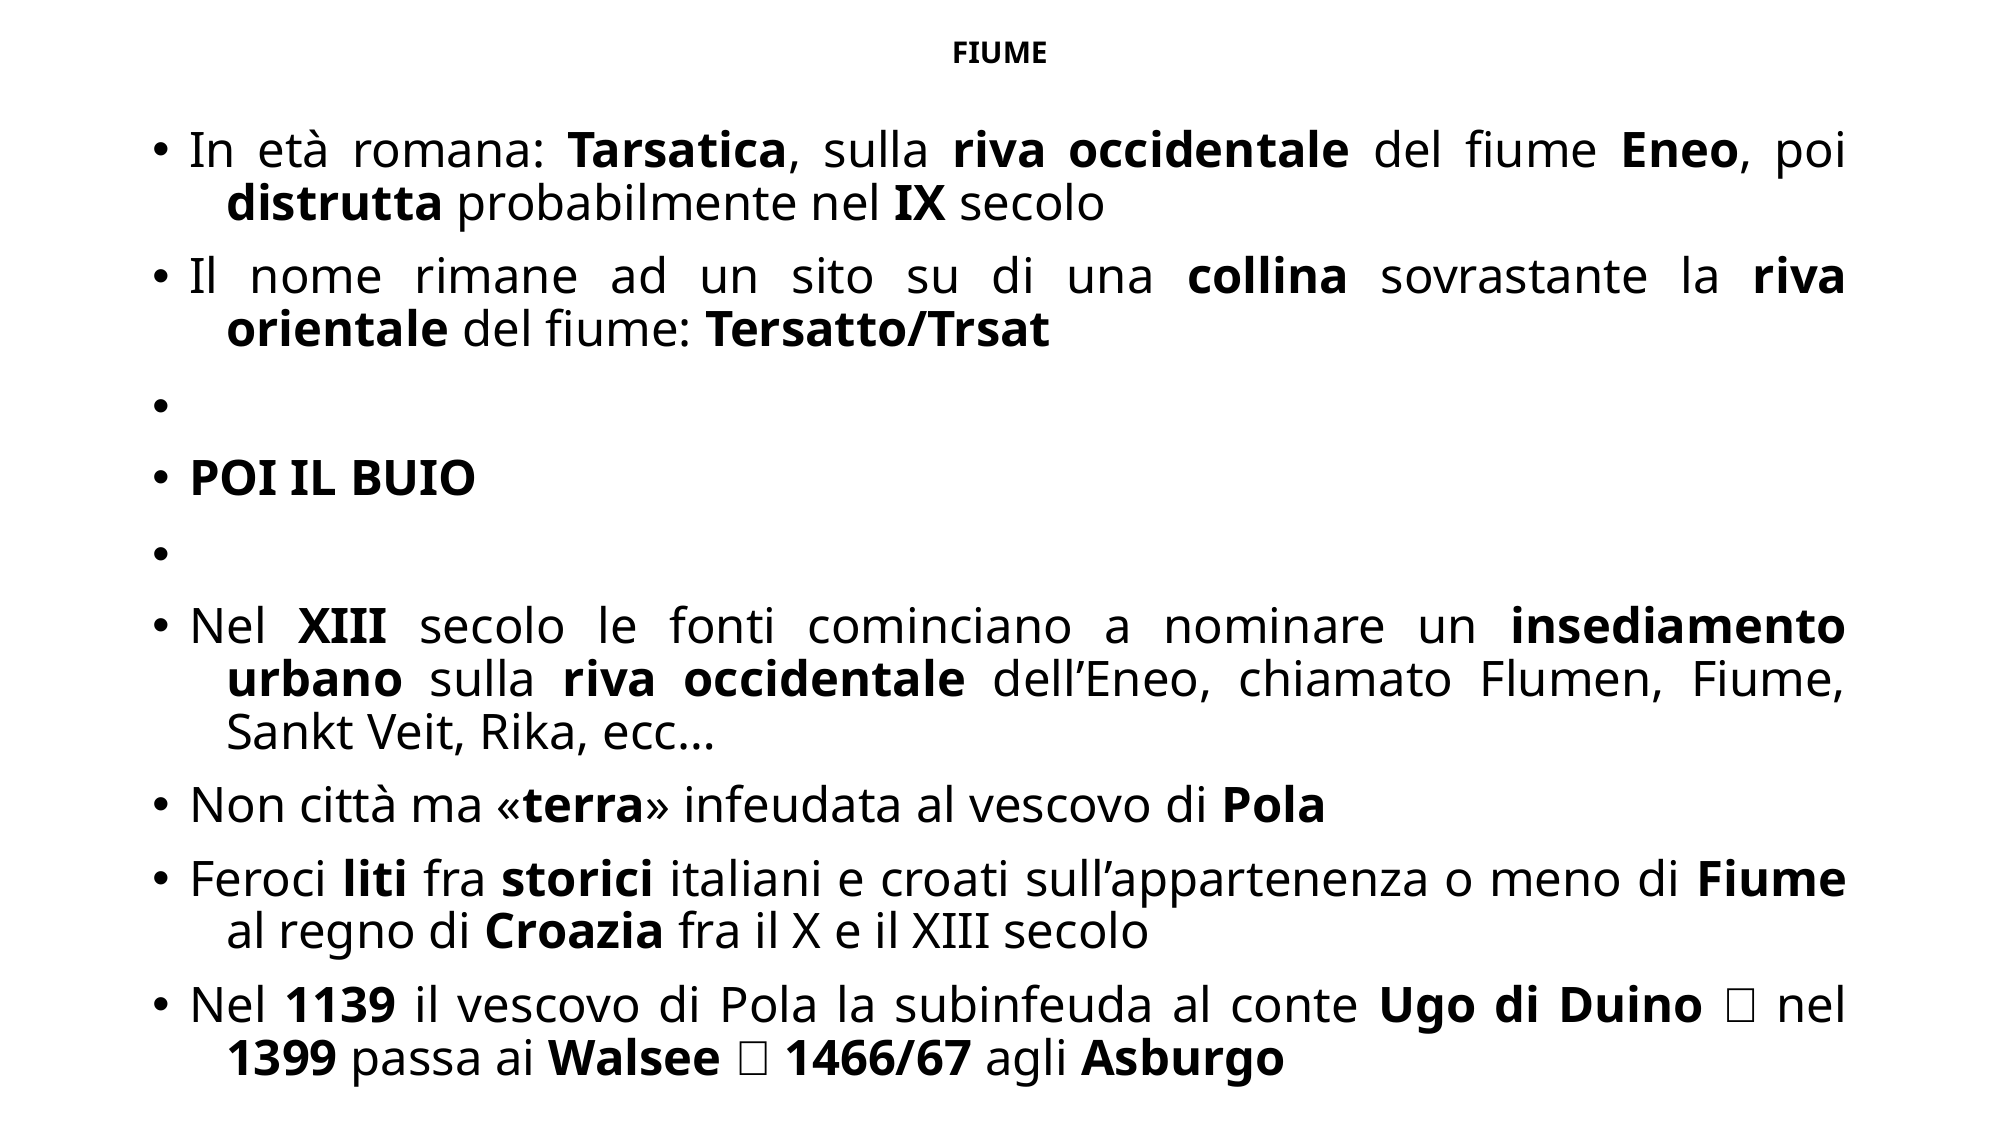

# FIUME
In età romana: Tarsatica, sulla riva occidentale del fiume Eneo, poi distrutta probabilmente nel IX secolo
Il nome rimane ad un sito su di una collina sovrastante la riva orientale del fiume: Tersatto/Trsat
POI IL BUIO
Nel XIII secolo le fonti cominciano a nominare un insediamento urbano sulla riva occidentale dell’Eneo, chiamato Flumen, Fiume, Sankt Veit, Rika, ecc…
Non città ma «terra» infeudata al vescovo di Pola
Feroci liti fra storici italiani e croati sull’appartenenza o meno di Fiume al regno di Croazia fra il X e il XIII secolo
Nel 1139 il vescovo di Pola la subinfeuda al conte Ugo di Duino  nel 1399 passa ai Walsee  1466/67 agli Asburgo